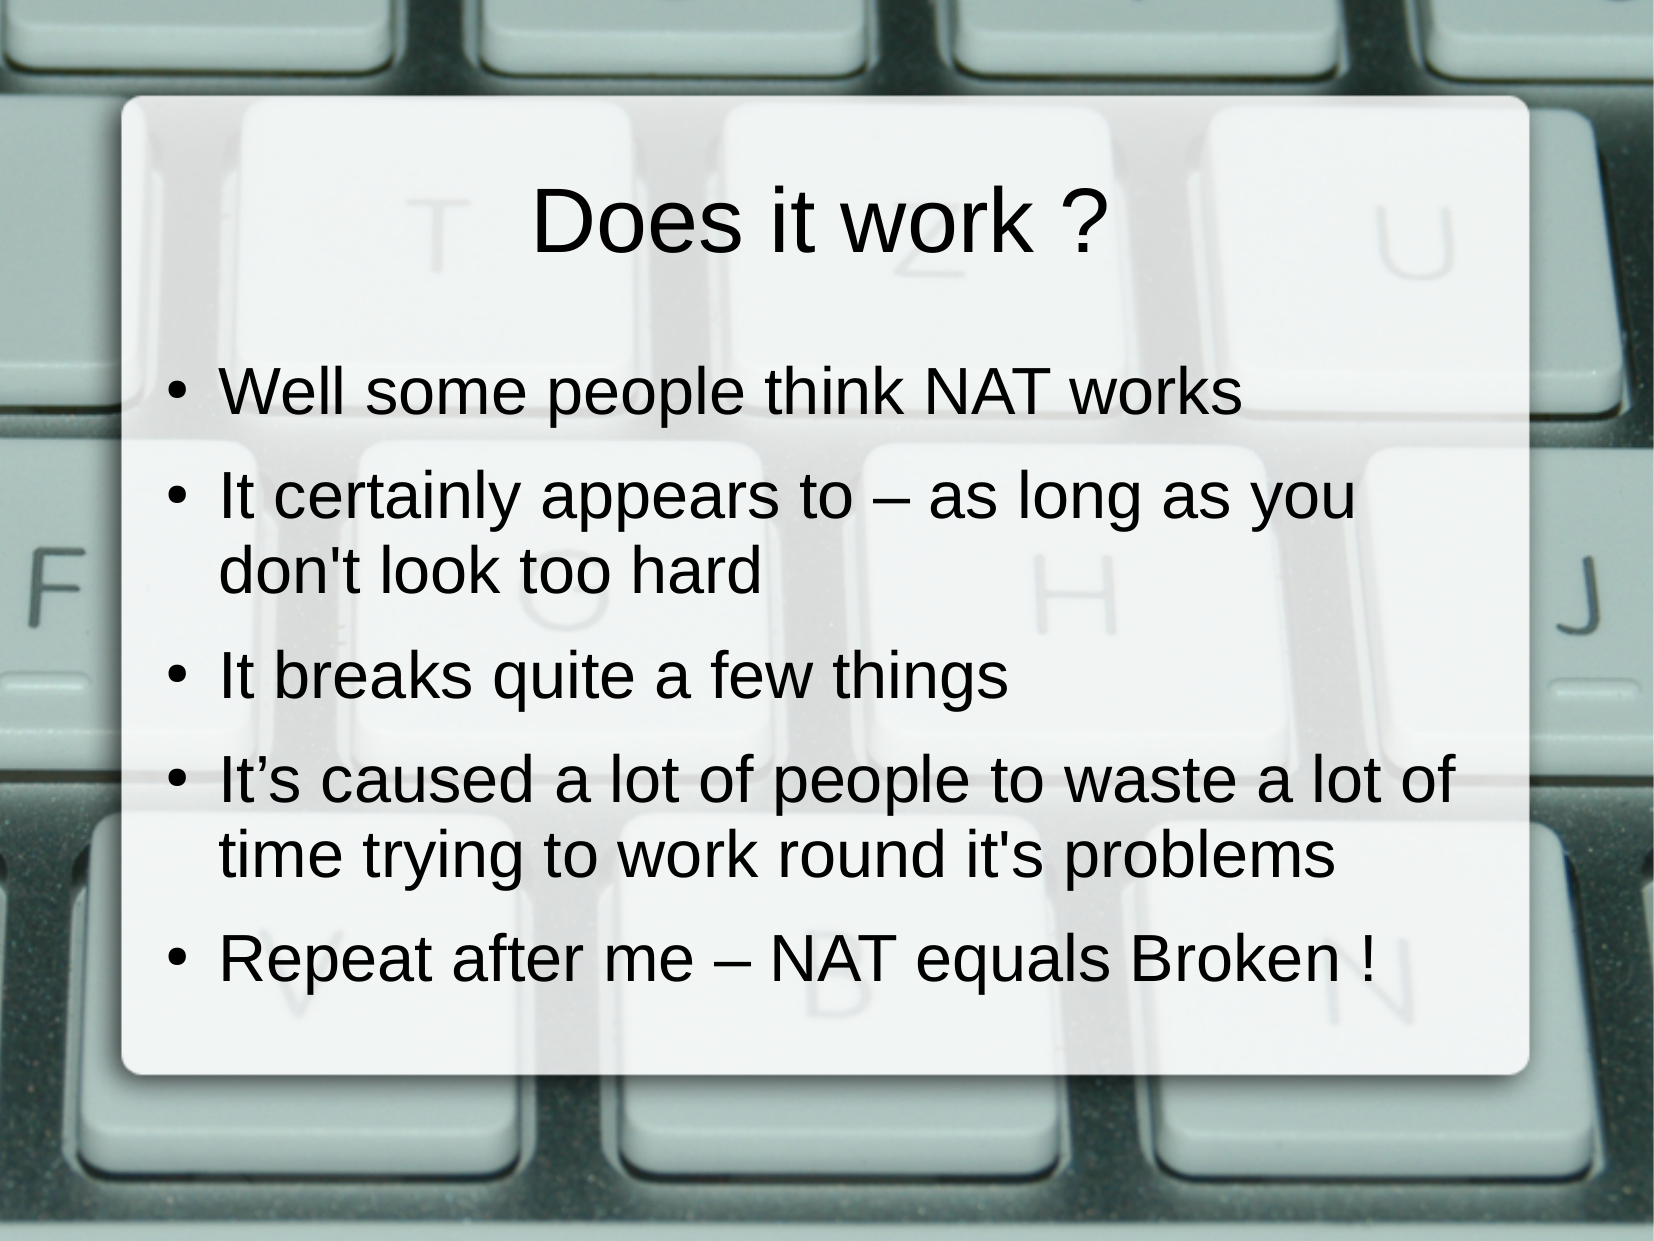

# Does it work ?
Well some people think NAT works
It certainly appears to – as long as you don't look too hard
It breaks quite a few things
It’s caused a lot of people to waste a lot of time trying to work round it's problems
Repeat after me – NAT equals Broken !